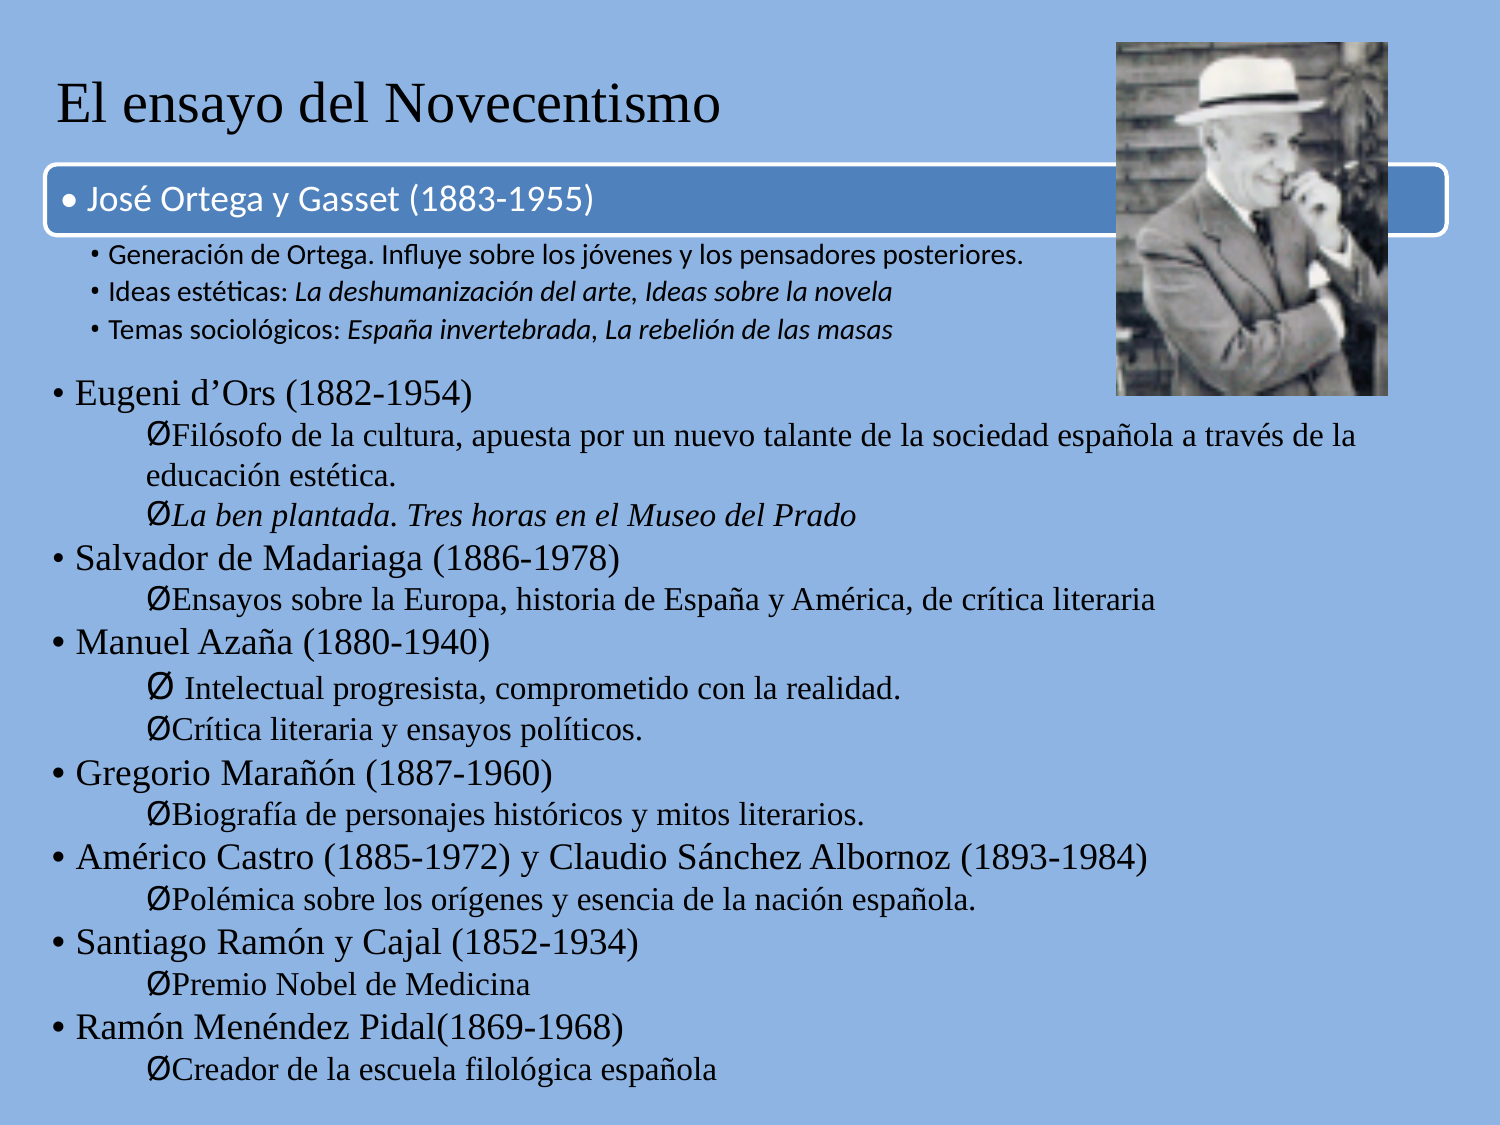

El ensayo del Novecentismo
• José Ortega y Gasset (1883-1955)
Generación de Ortega. Influye sobre los jóvenes y los pensadores posteriores.
Ideas estéticas: La deshumanización del arte, Ideas sobre la novela
Temas sociológicos: España invertebrada, La rebelión de las masas
• Eugeni d’Ors (1882-1954)
Filósofo de la cultura, apuesta por un nuevo talante de la sociedad española a través de la educación estética.
La ben plantada. Tres horas en el Museo del Prado
• Salvador de Madariaga (1886-1978)
Ensayos sobre la Europa, historia de España y América, de crítica literaria
• Manuel Azaña (1880-1940)
 Intelectual progresista, comprometido con la realidad.
Crítica literaria y ensayos políticos.
• Gregorio Marañón (1887-1960)
Biografía de personajes históricos y mitos literarios.
• Américo Castro (1885-1972) y Claudio Sánchez Albornoz (1893-1984)
Polémica sobre los orígenes y esencia de la nación española.
• Santiago Ramón y Cajal (1852-1934)
Premio Nobel de Medicina
• Ramón Menéndez Pidal(1869-1968)
Creador de la escuela filológica española